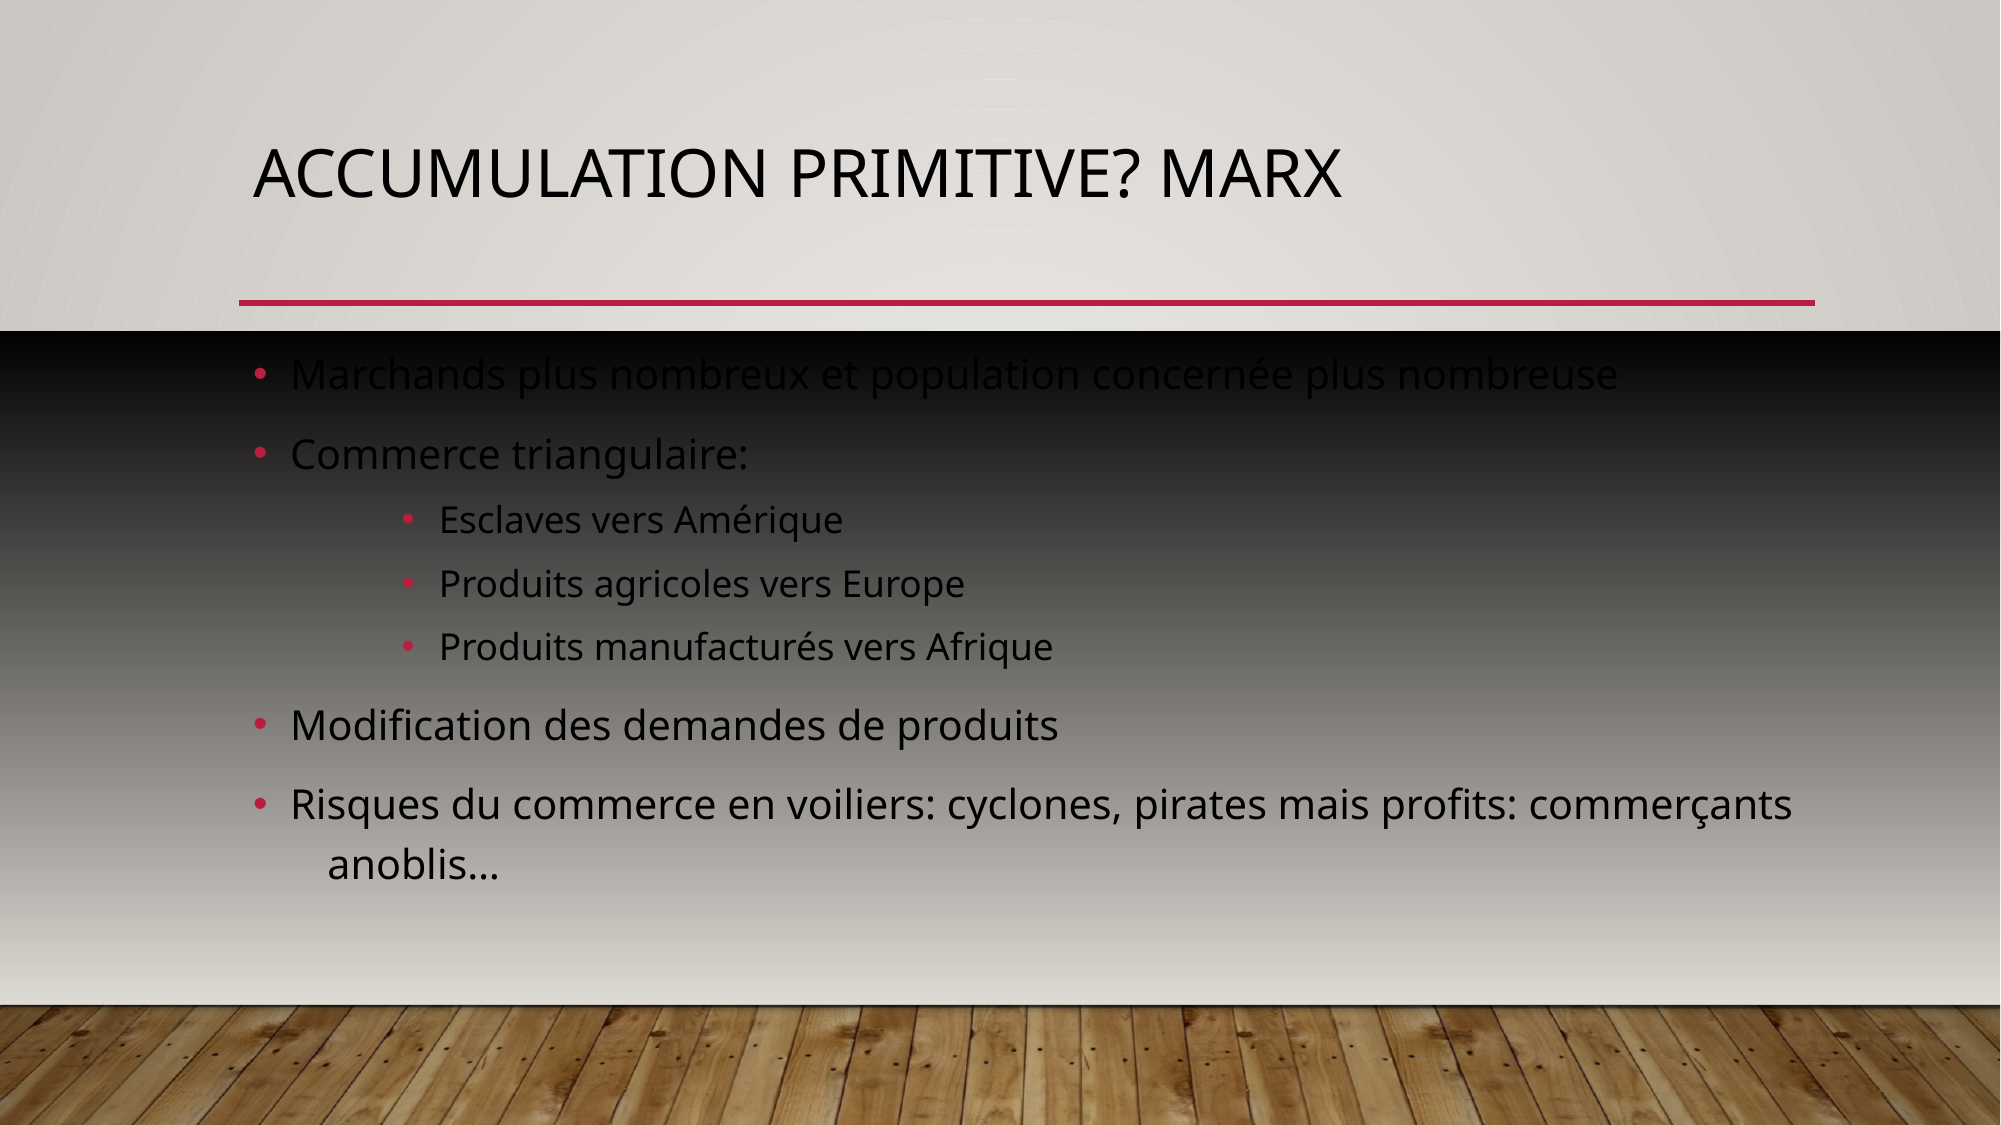

# Accumulation primitive? Marx
Marchands plus nombreux et population concernée plus nombreuse
Commerce triangulaire:
Esclaves vers Amérique
Produits agricoles vers Europe
Produits manufacturés vers Afrique
Modification des demandes de produits
Risques du commerce en voiliers: cyclones, pirates mais profits: commerçants anoblis…